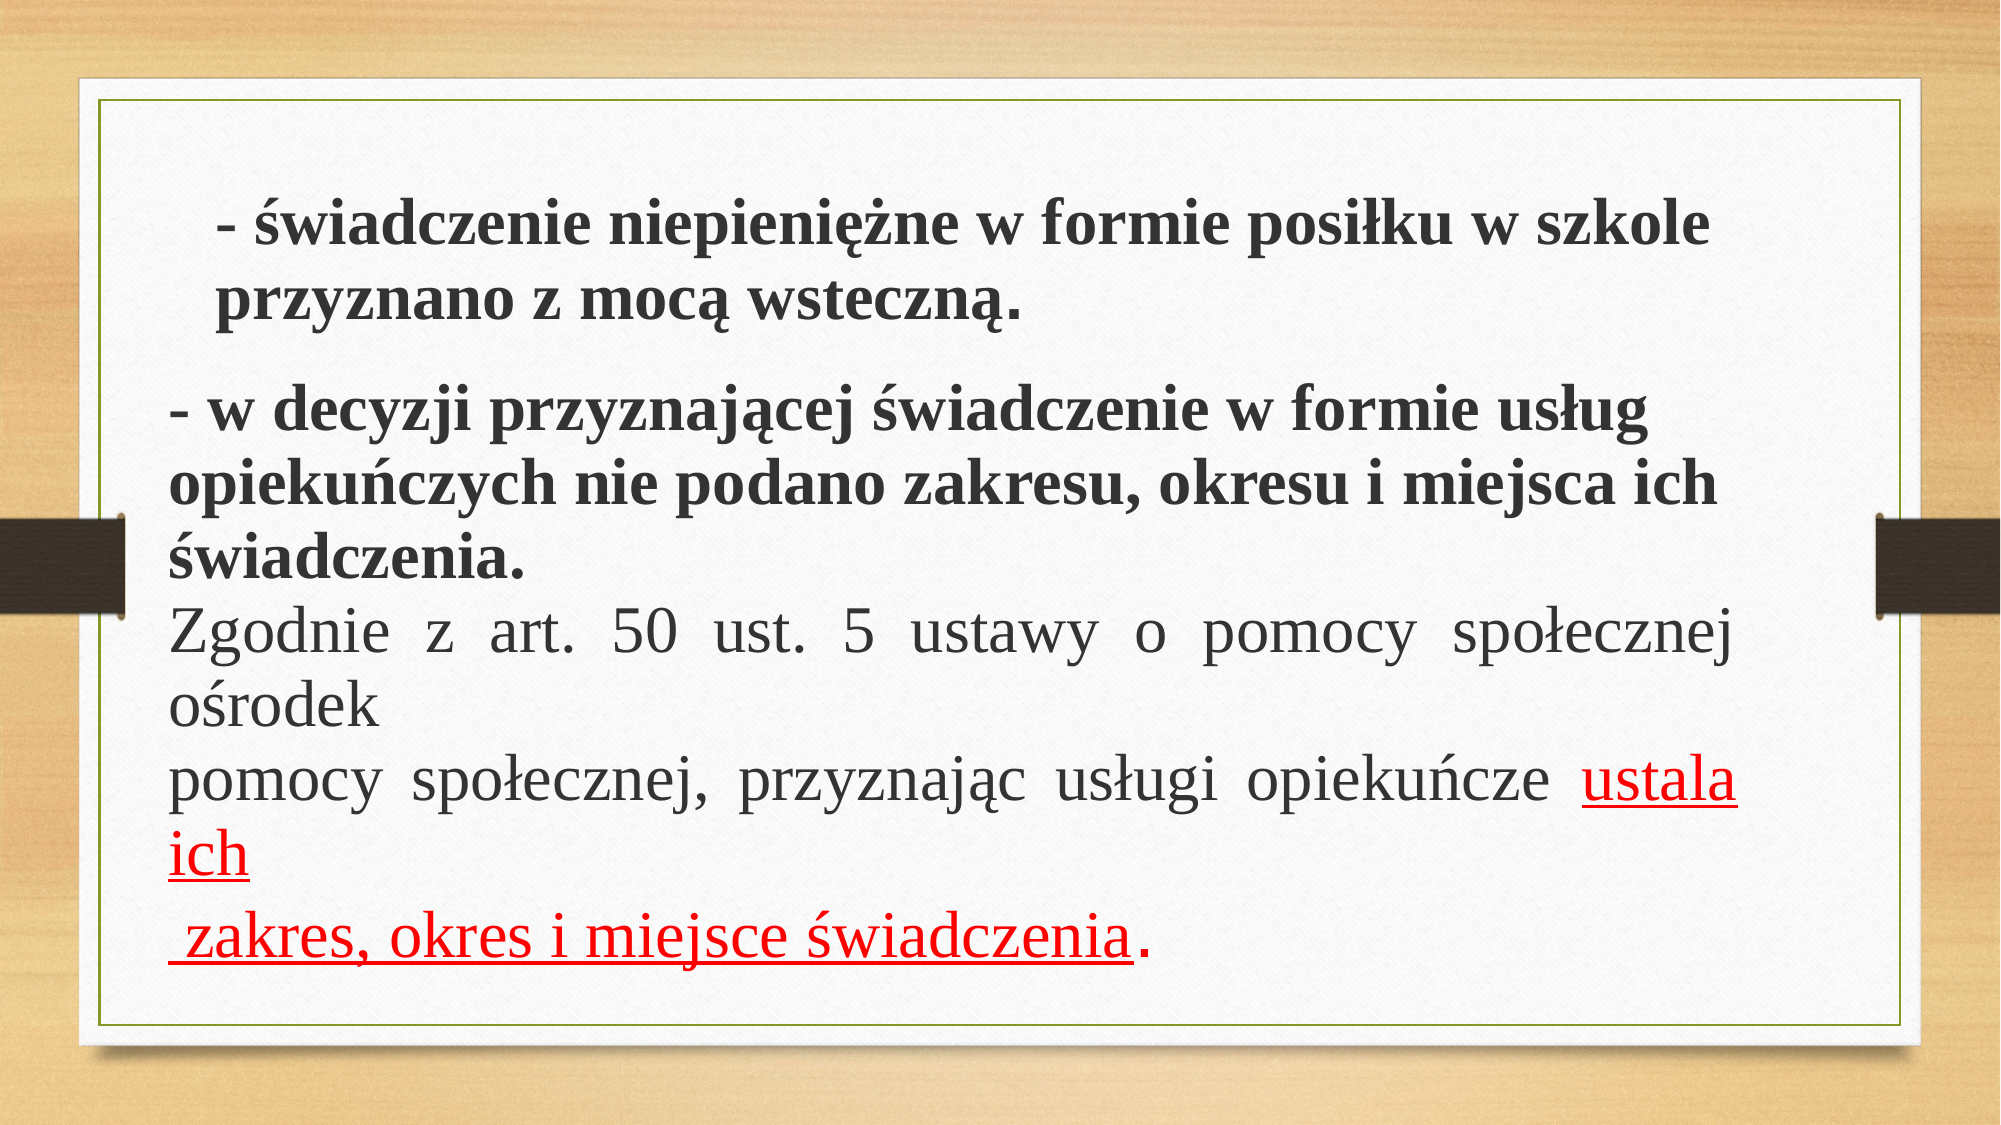

- świadczenie niepieniężne w formie posiłku w szkole
przyznano z mocą wsteczną.
- w decyzji przyznającej świadczenie w formie usług
opiekuńczych nie podano zakresu, okresu i miejsca ich
świadczenia.
Zgodnie z art. 50 ust. 5 ustawy o pomocy społecznej ośrodek
pomocy społecznej, przyznając usługi opiekuńcze ustala ich
 zakres, okres i miejsce świadczenia.